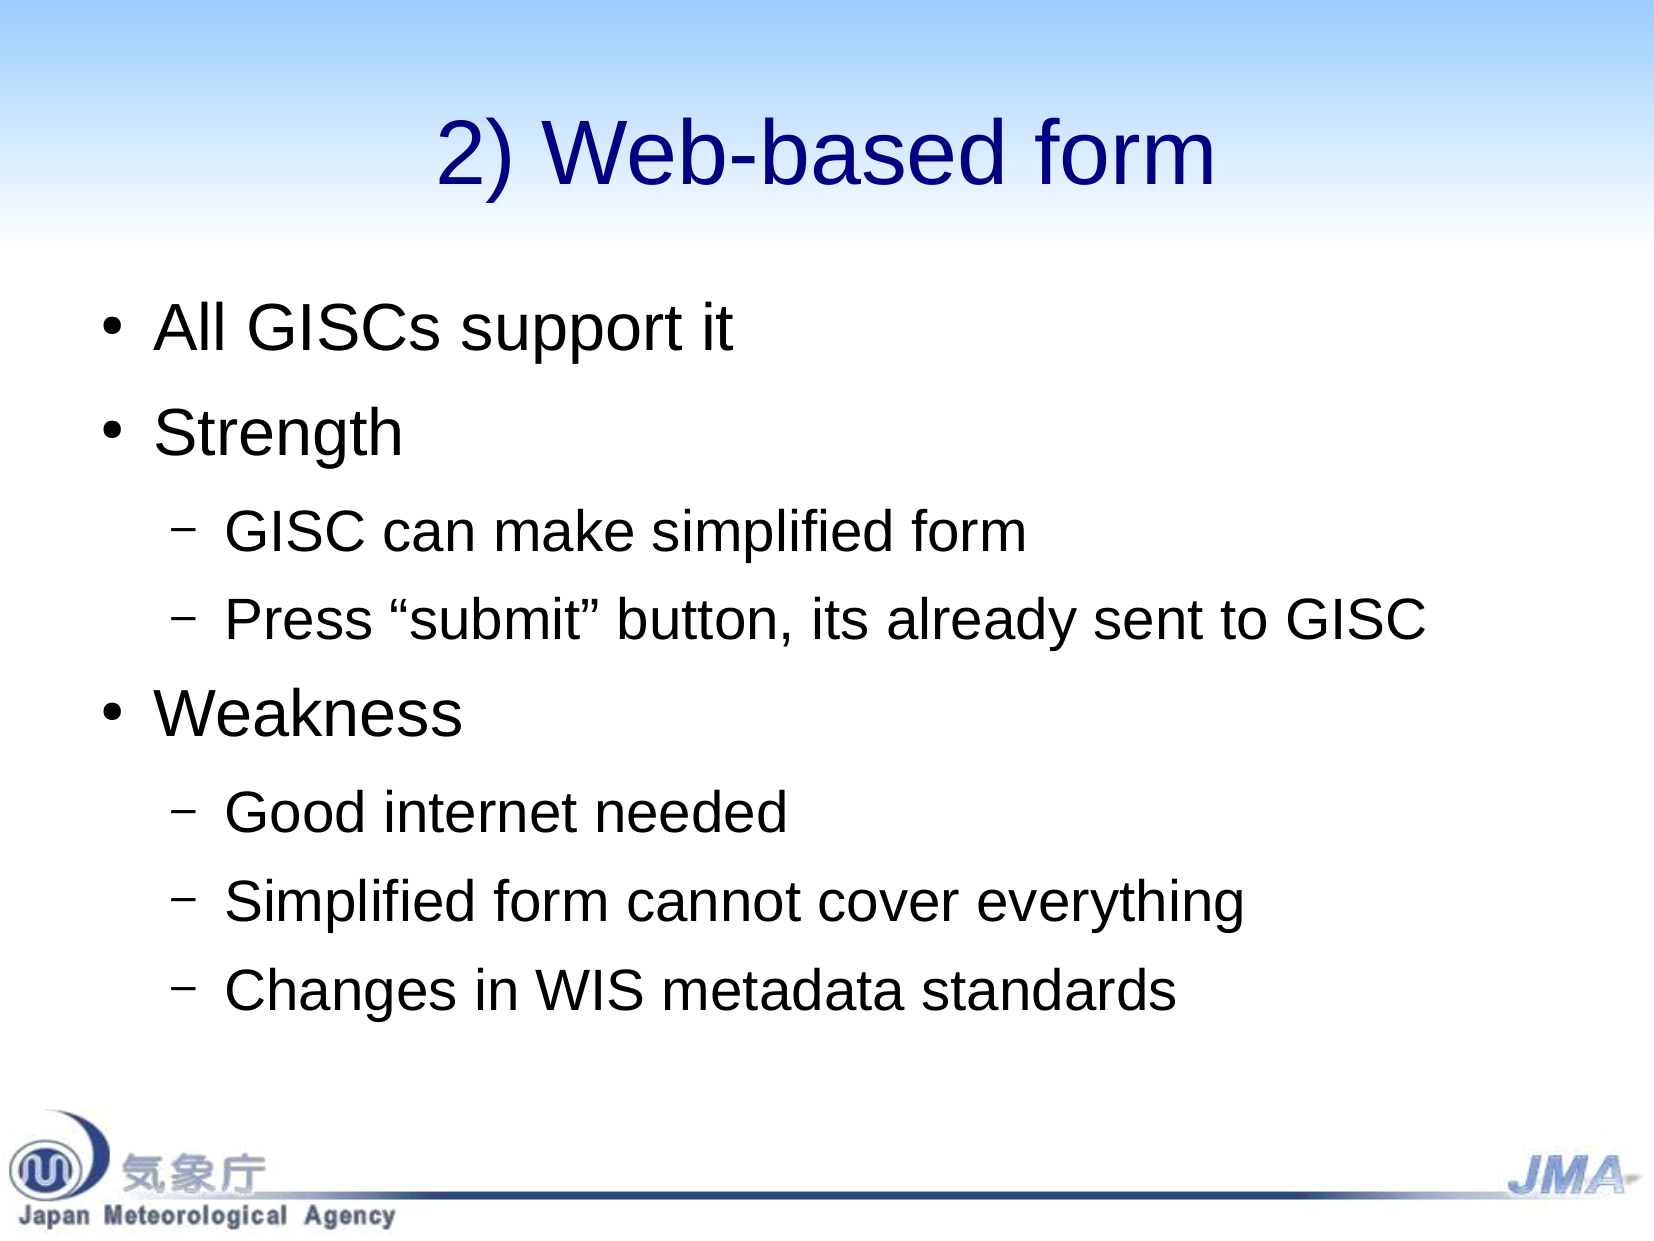

# 2) Web-based form
All GISCs support it
Strength
GISC can make simplified form
Press “submit” button, its already sent to GISC
Weakness
Good internet needed
Simplified form cannot cover everything
Changes in WIS metadata standards